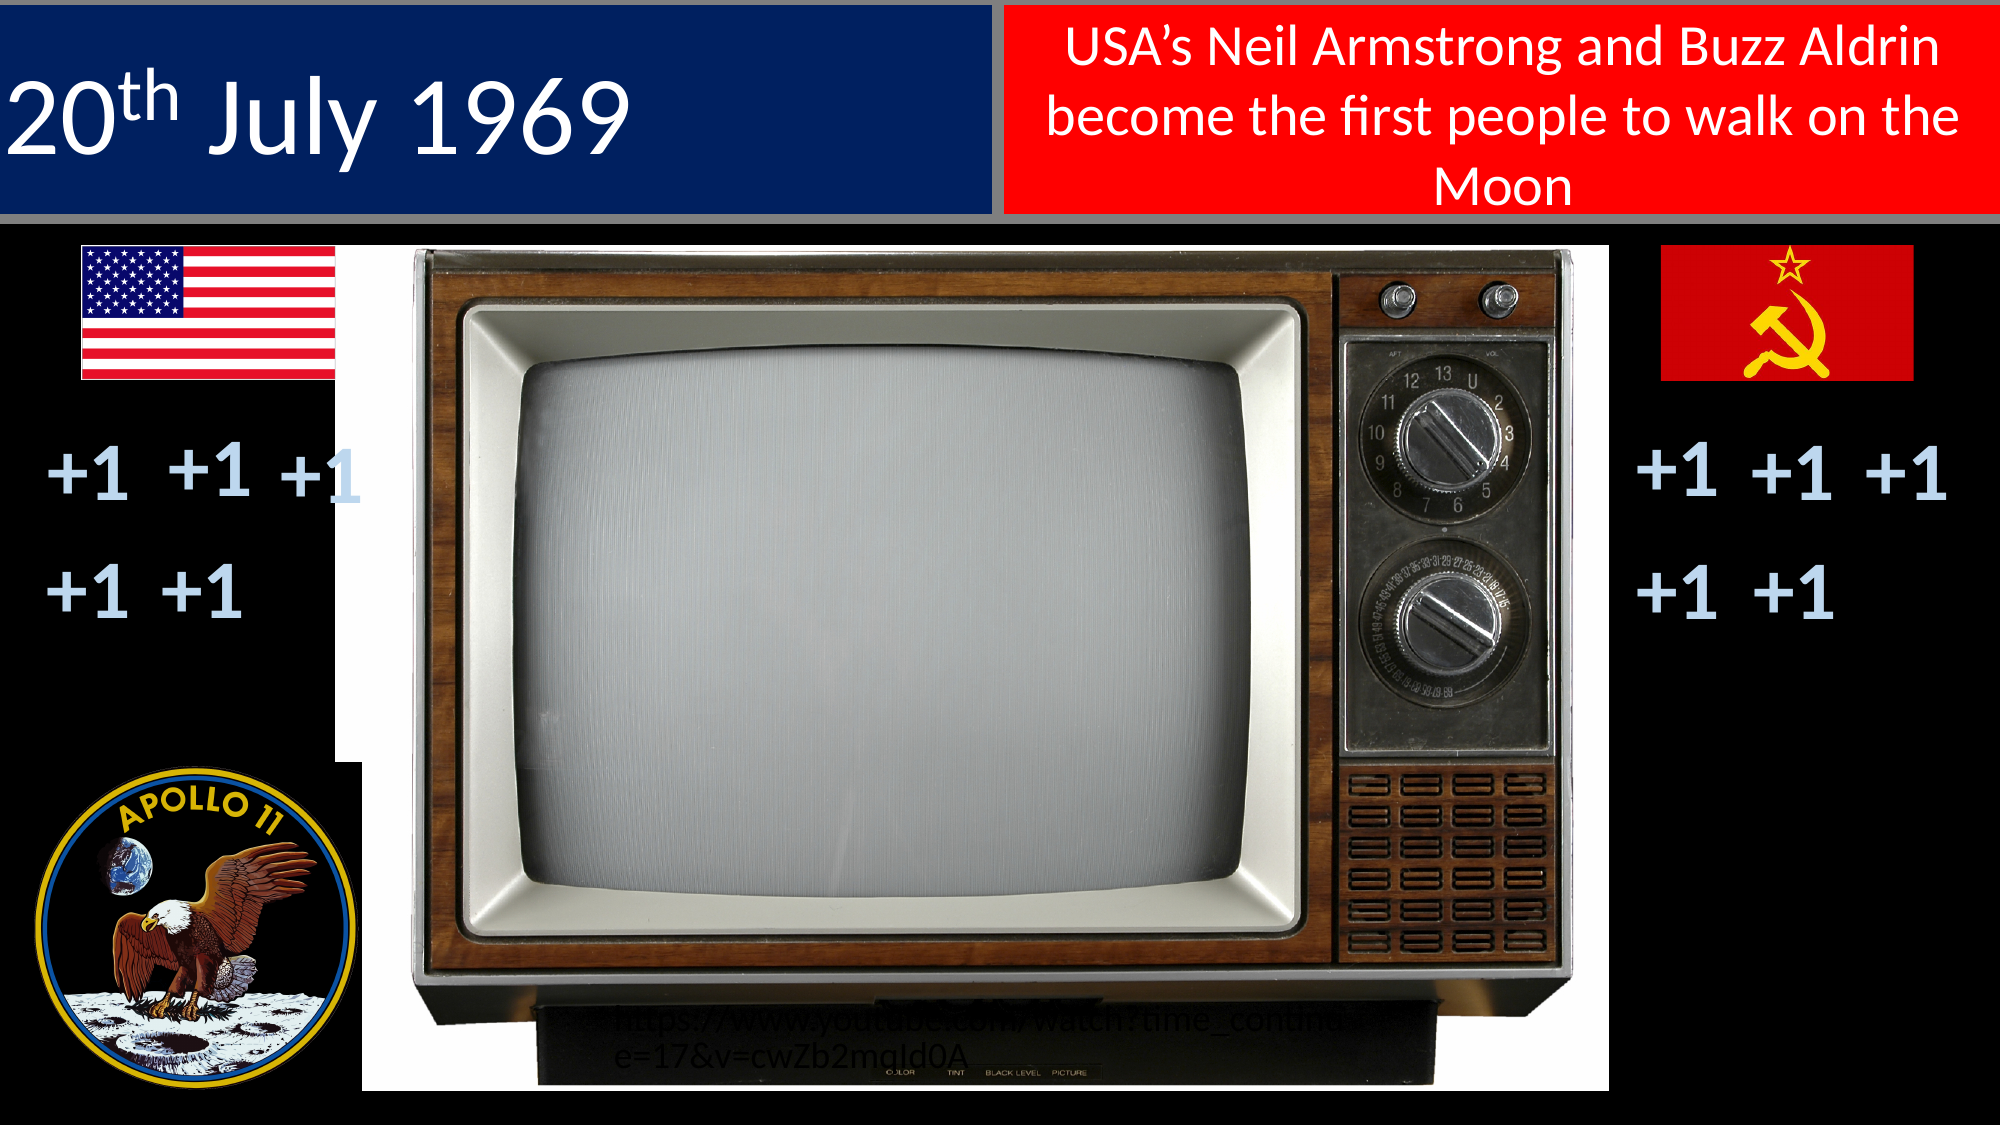

20th July 1969
USA’s Neil Armstrong and Buzz Aldrin become the first people to walk on the Moon
+1
+1
+1
+1
+1
+1
+1
+1
+1
+1
https://www.youtube.com/watch?time_continue=17&v=cwZb2mqId0A